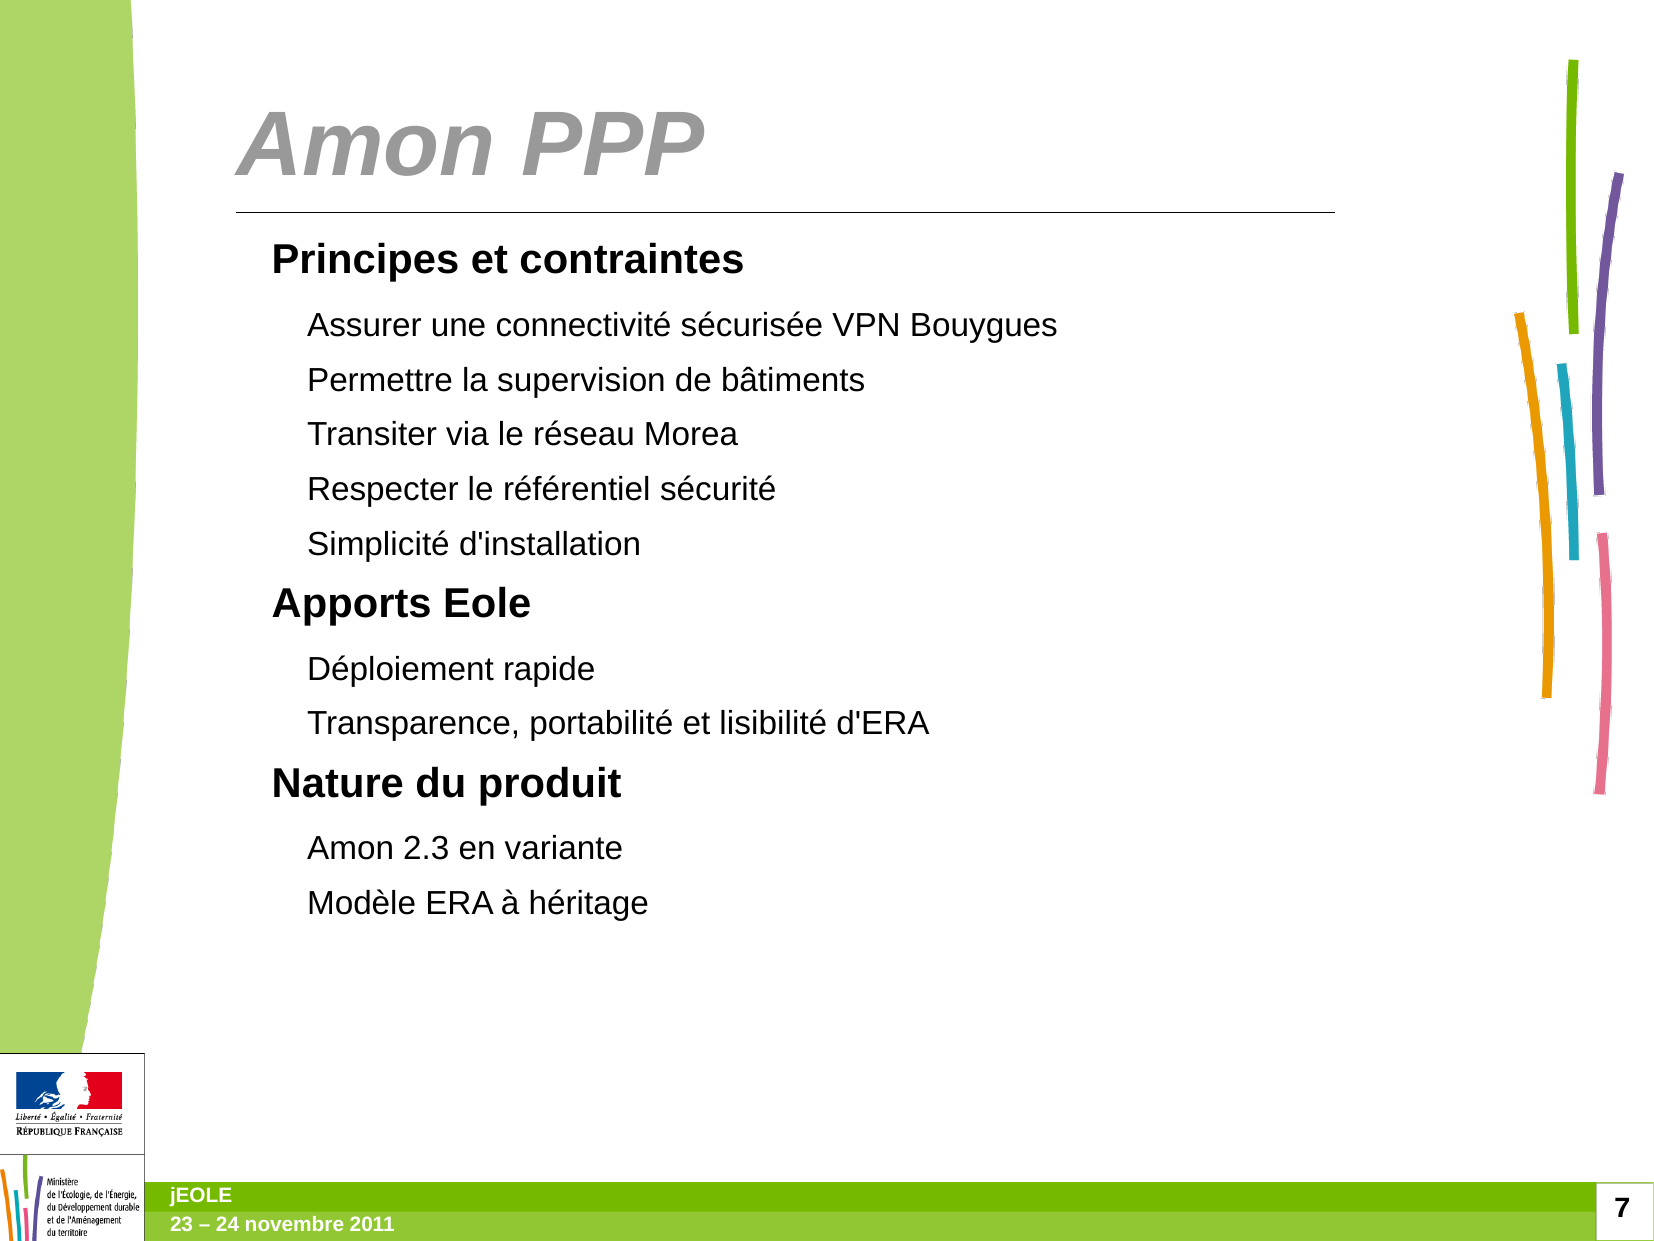

# Amon PPP
Principes et contraintes
Assurer une connectivité sécurisée VPN Bouygues
Permettre la supervision de bâtiments
Transiter via le réseau Morea
Respecter le référentiel sécurité
Simplicité d'installation
Apports Eole
Déploiement rapide
Transparence, portabilité et lisibilité d'ERA
Nature du produit
Amon 2.3 en variante
Modèle ERA à héritage
7
Journées EOLE octobre 2010